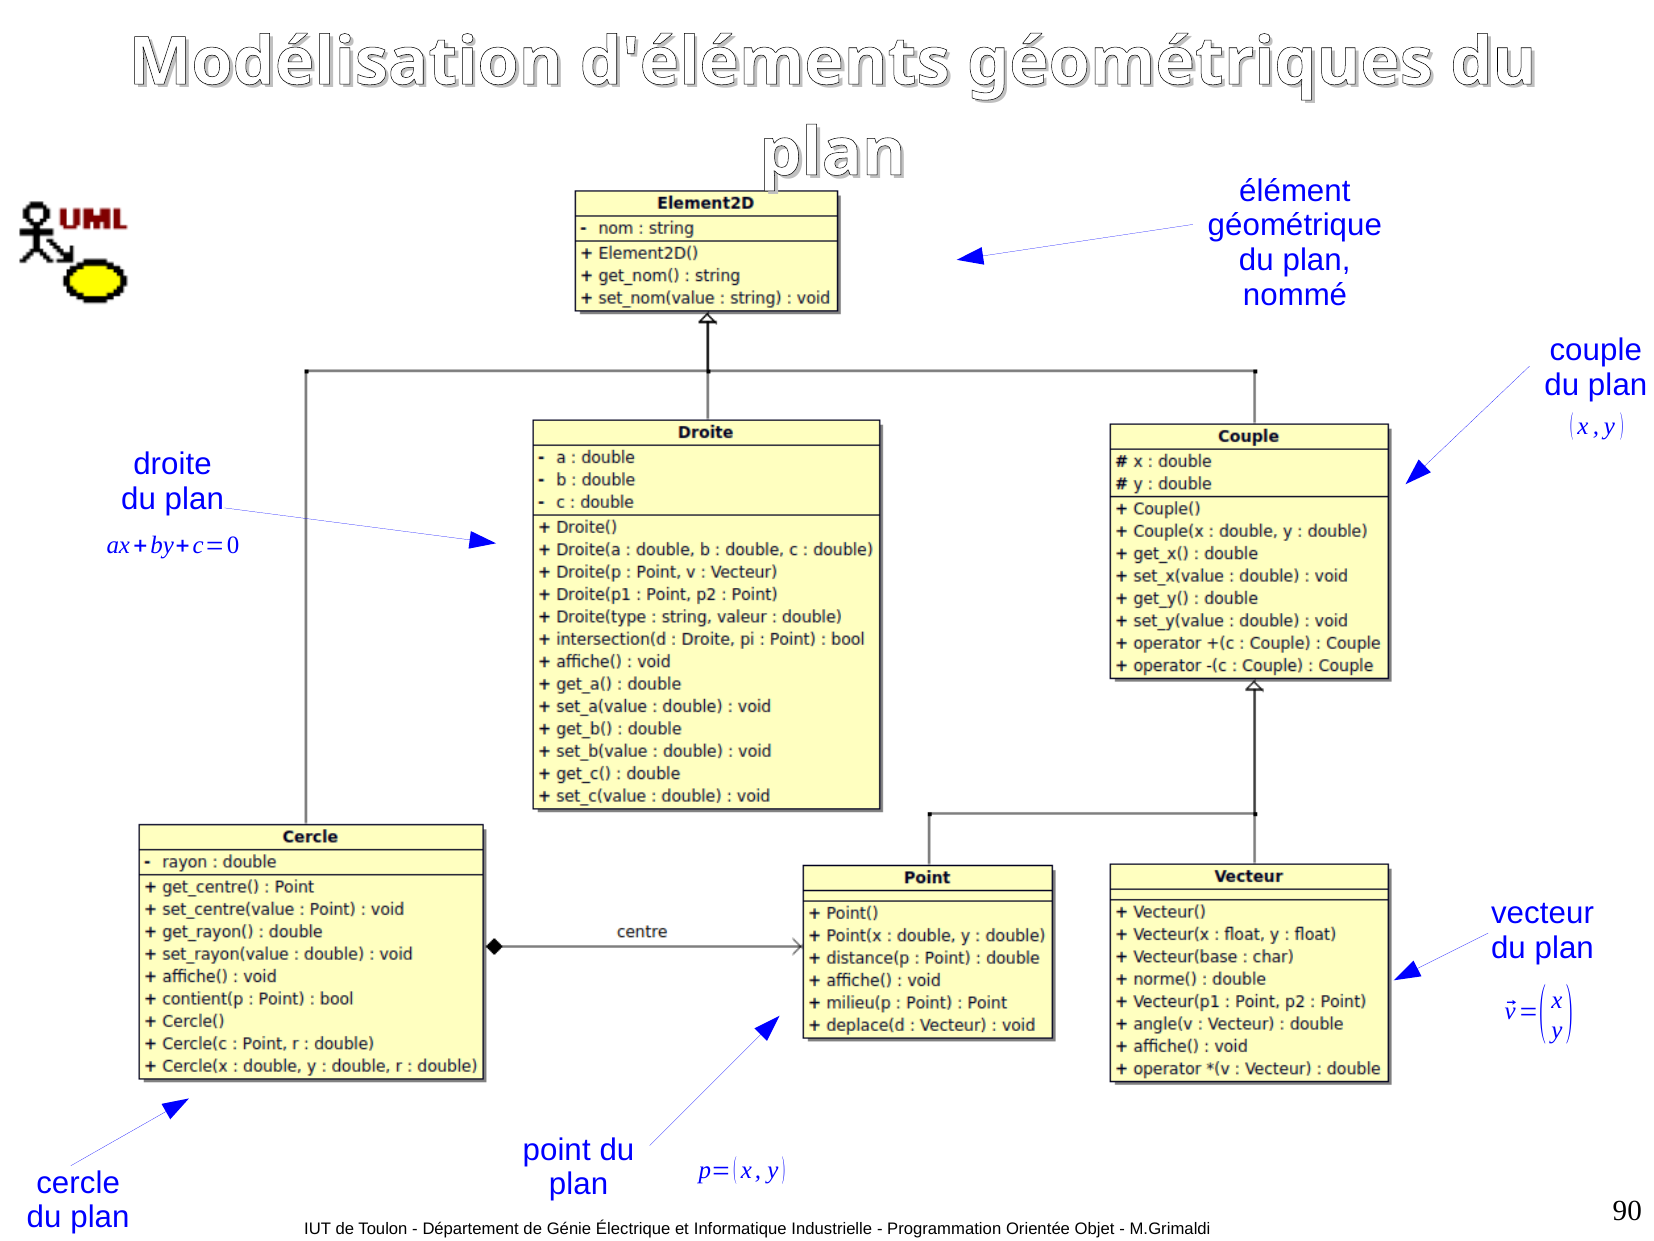

# Modélisation d'éléments géométriques du plan
élément géométrique du plan, nommé
couple du plan
droite du plan
vecteur du plan
point du plan
cercle du plan